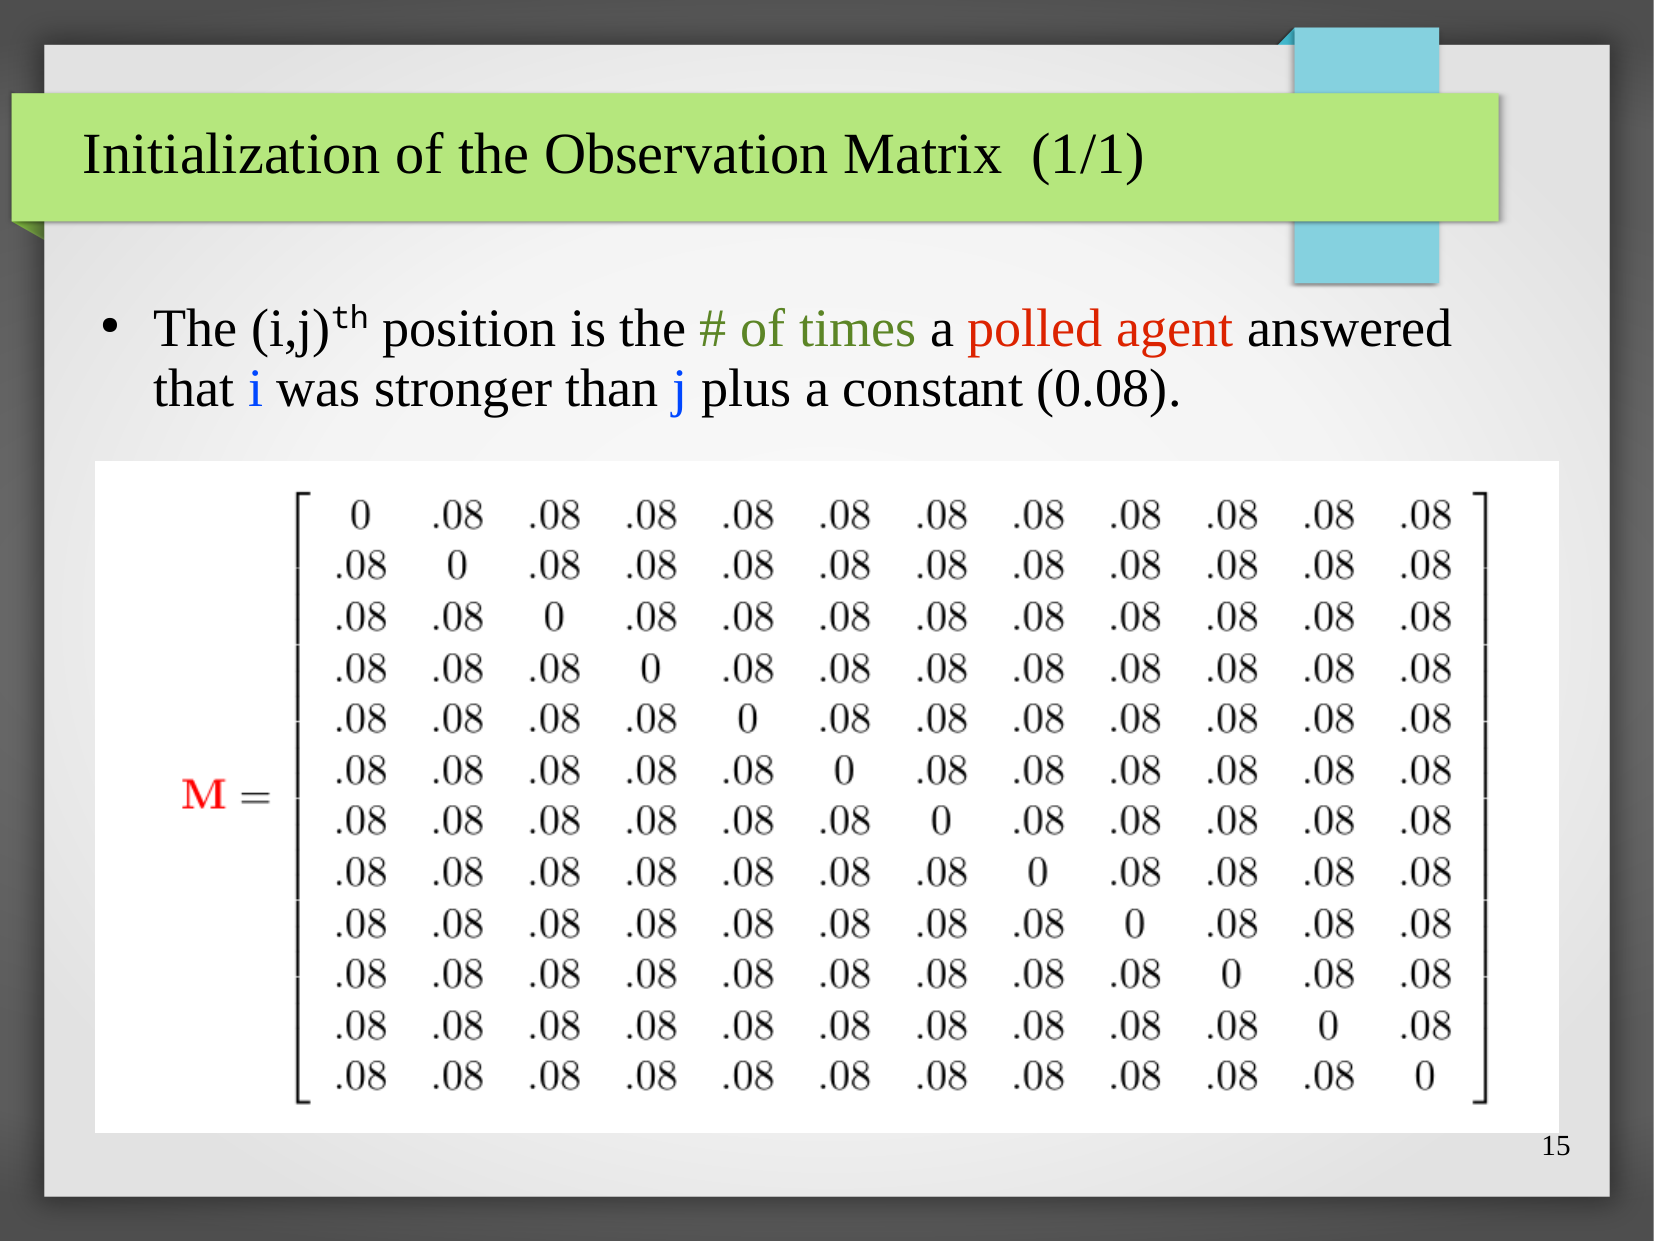

# Initialization of the Observation Matrix (1/1)
The (i,j)th position is the # of times a polled agent answered	 that i was stronger than j plus a constant (0.08).
15